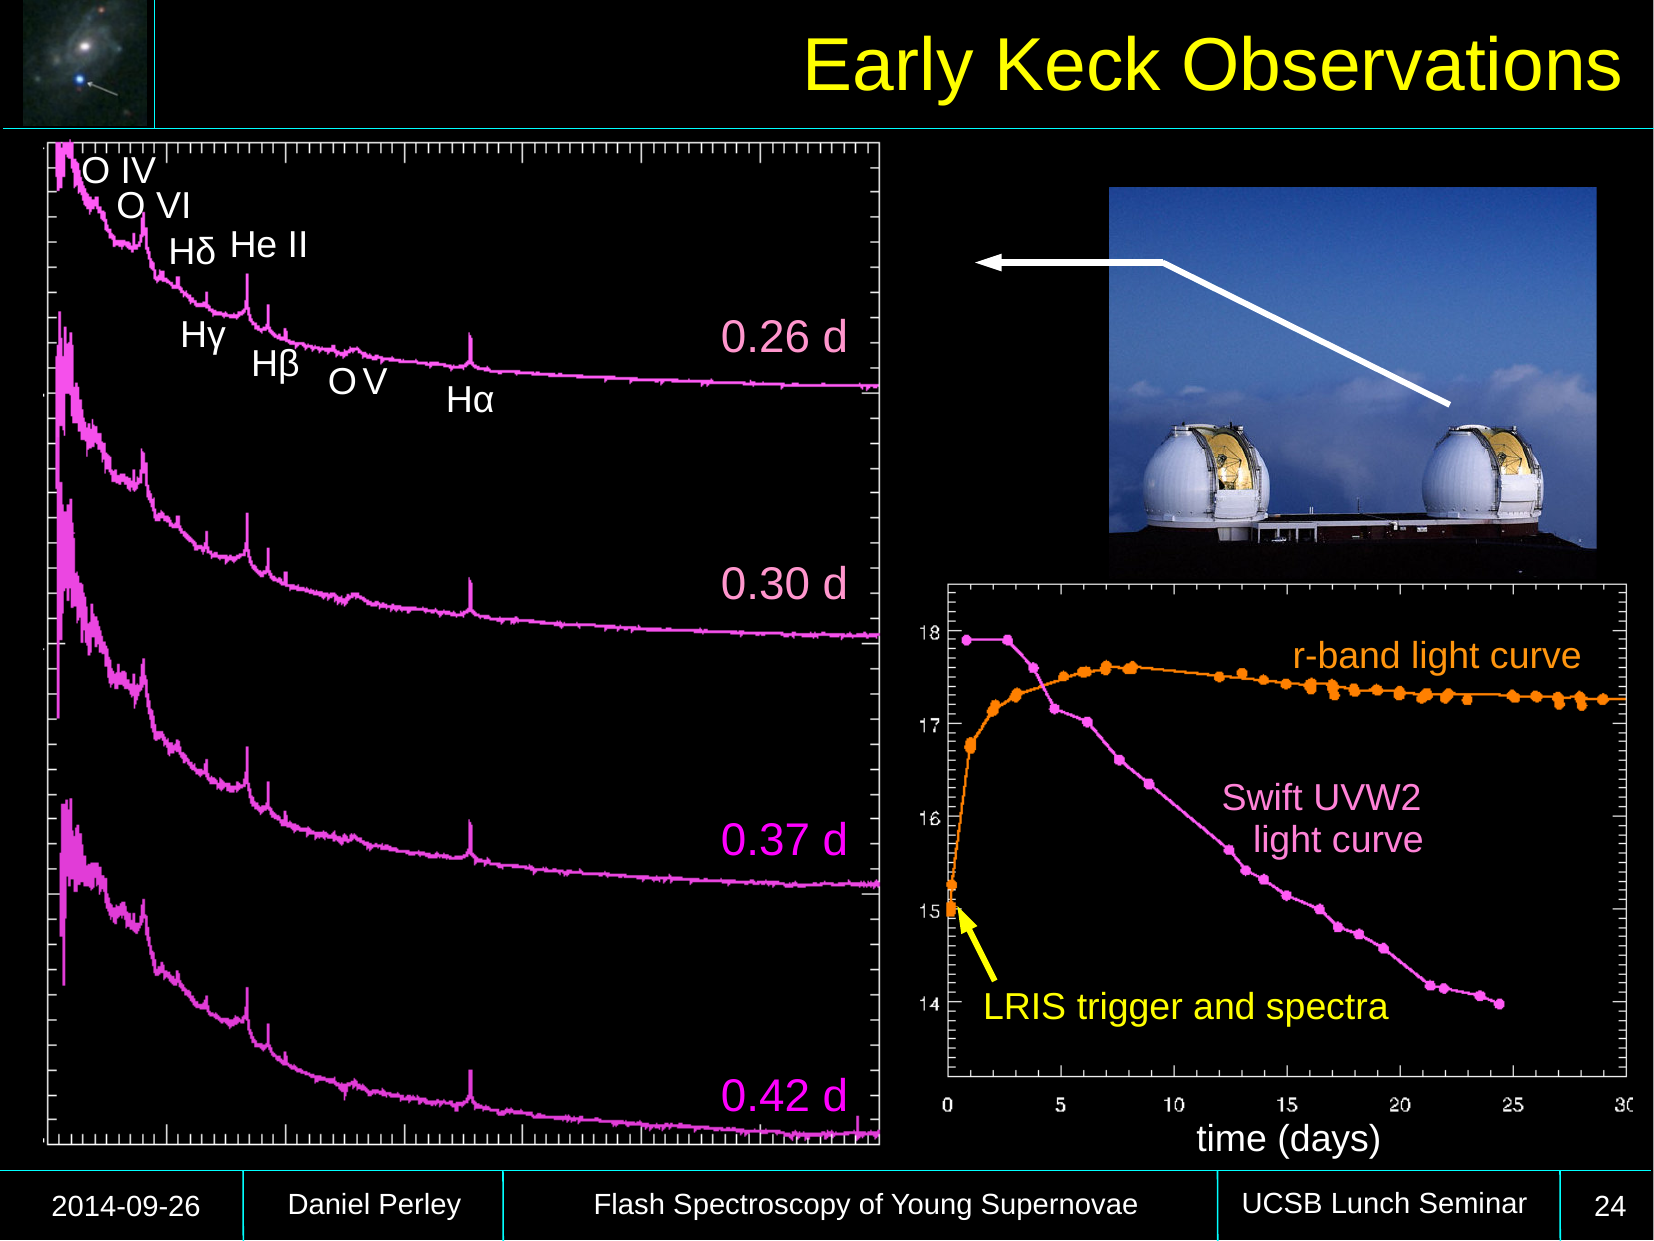

# Early Keck Observations
O IV
O VI
He II
Hδ
0.26 d
0.30 d
0.37 d
0.42 d
Hγ
Hβ
O V
Hα
r-band light curve
Swift UVW2
 light curve
LRIS trigger and spectra
time (days)
2014-09-26
24